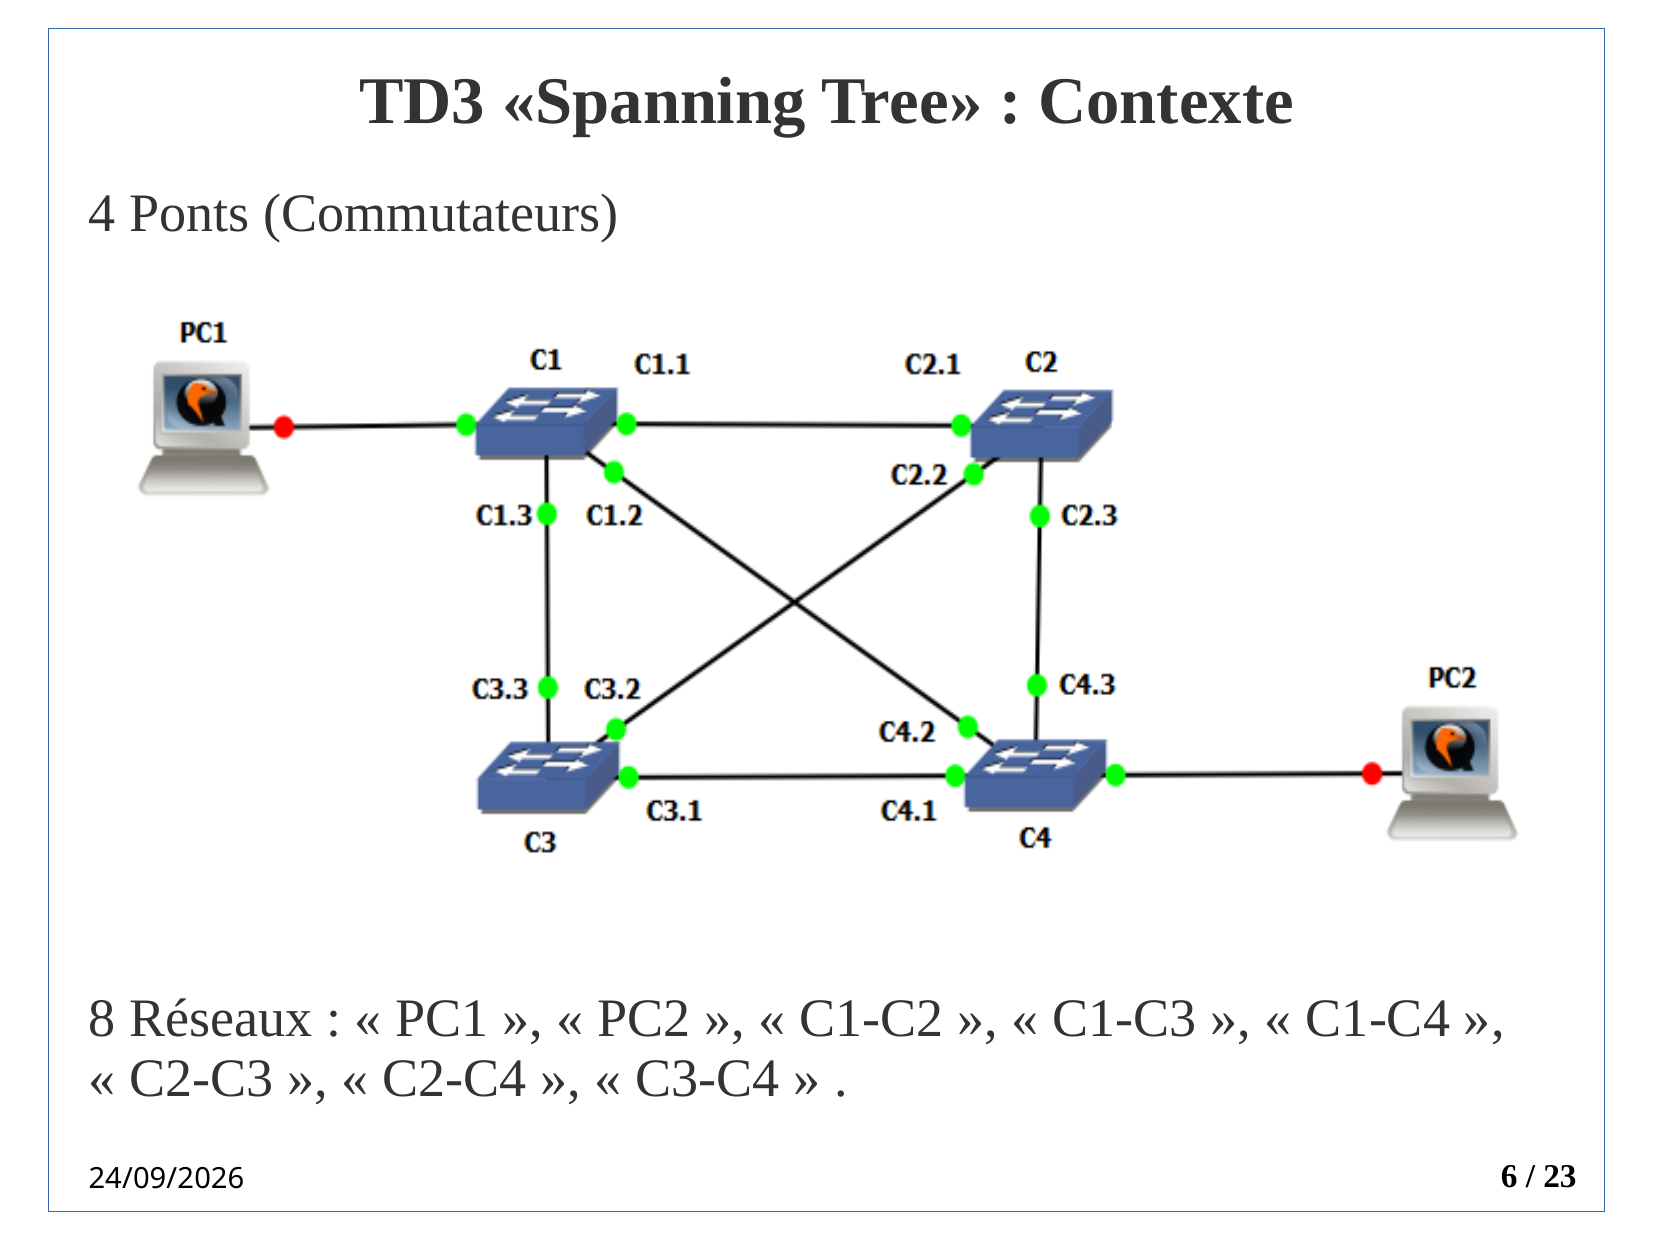

# TD3 «Spanning Tree» : Contexte
4 Ponts (Commutateurs)
8 Réseaux : « PC1 », « PC2 », « C1-C2 », « C1-C3 », « C1-C4 », « C2-C3 », « C2-C4 », « C3-C4 » .
6